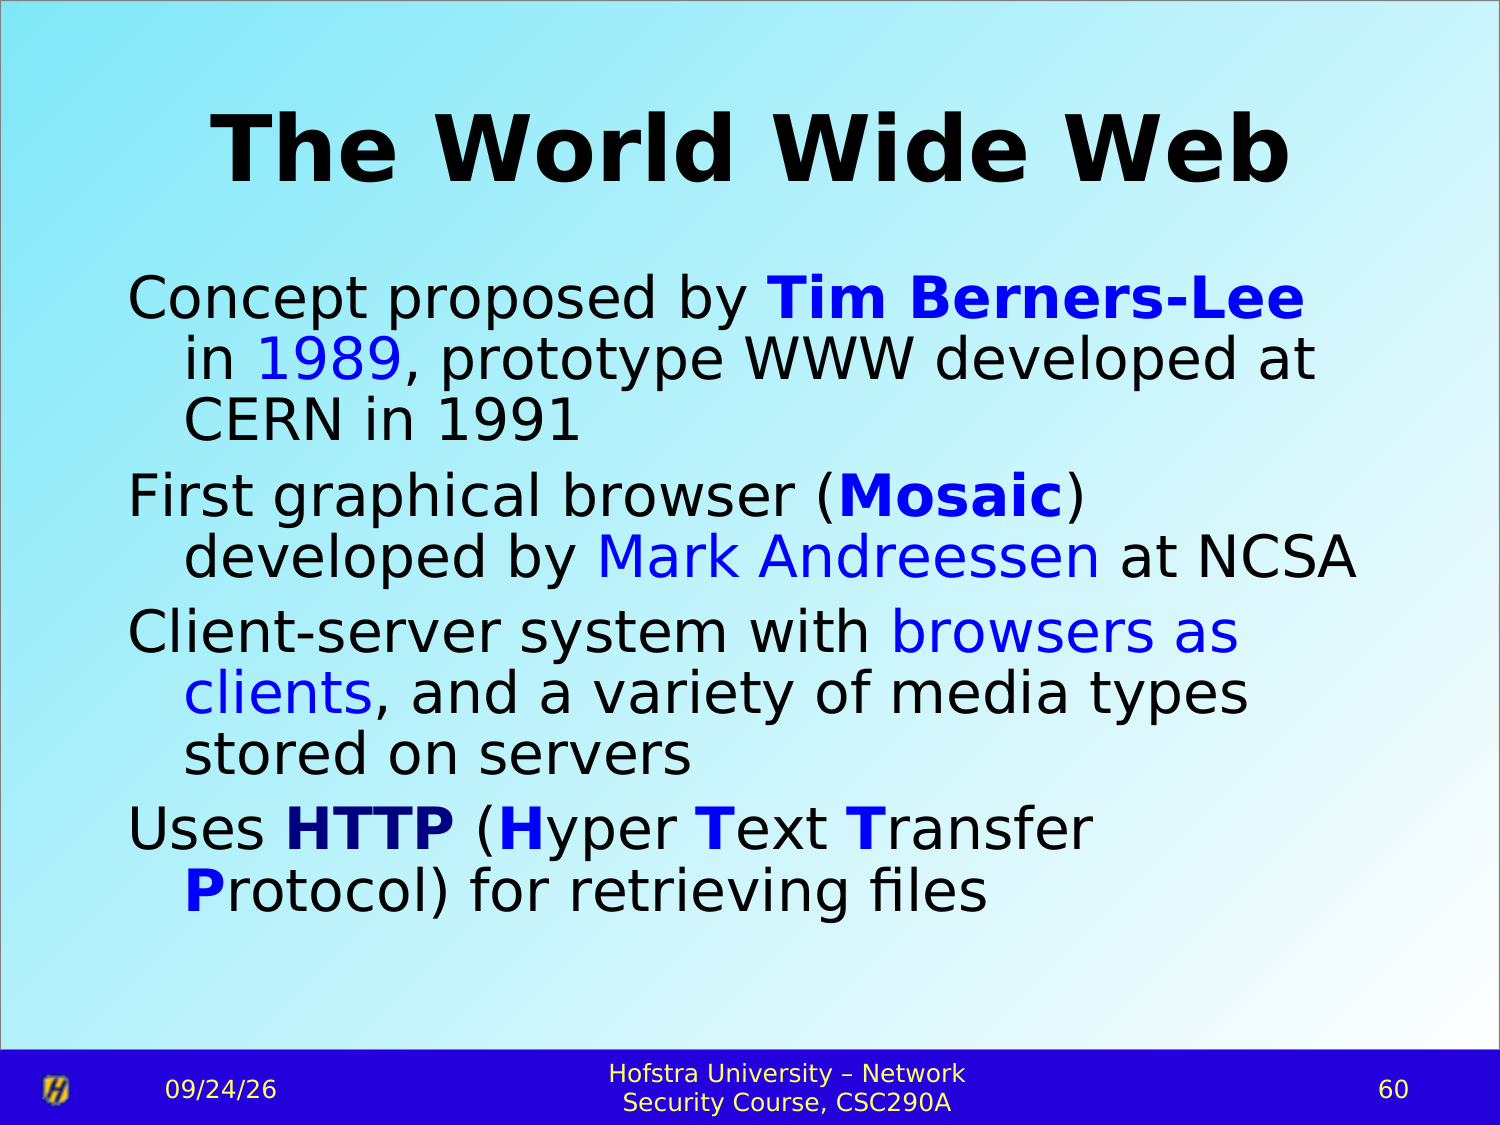

# The World Wide Web
Concept proposed by Tim Berners-Lee in 1989, prototype WWW developed at CERN in 1991
First graphical browser (Mosaic) developed by Mark Andreessen at NCSA
Client-server system with browsers as clients, and a variety of media types stored on servers
Uses HTTP (Hyper Text Transfer Protocol) for retrieving files
60